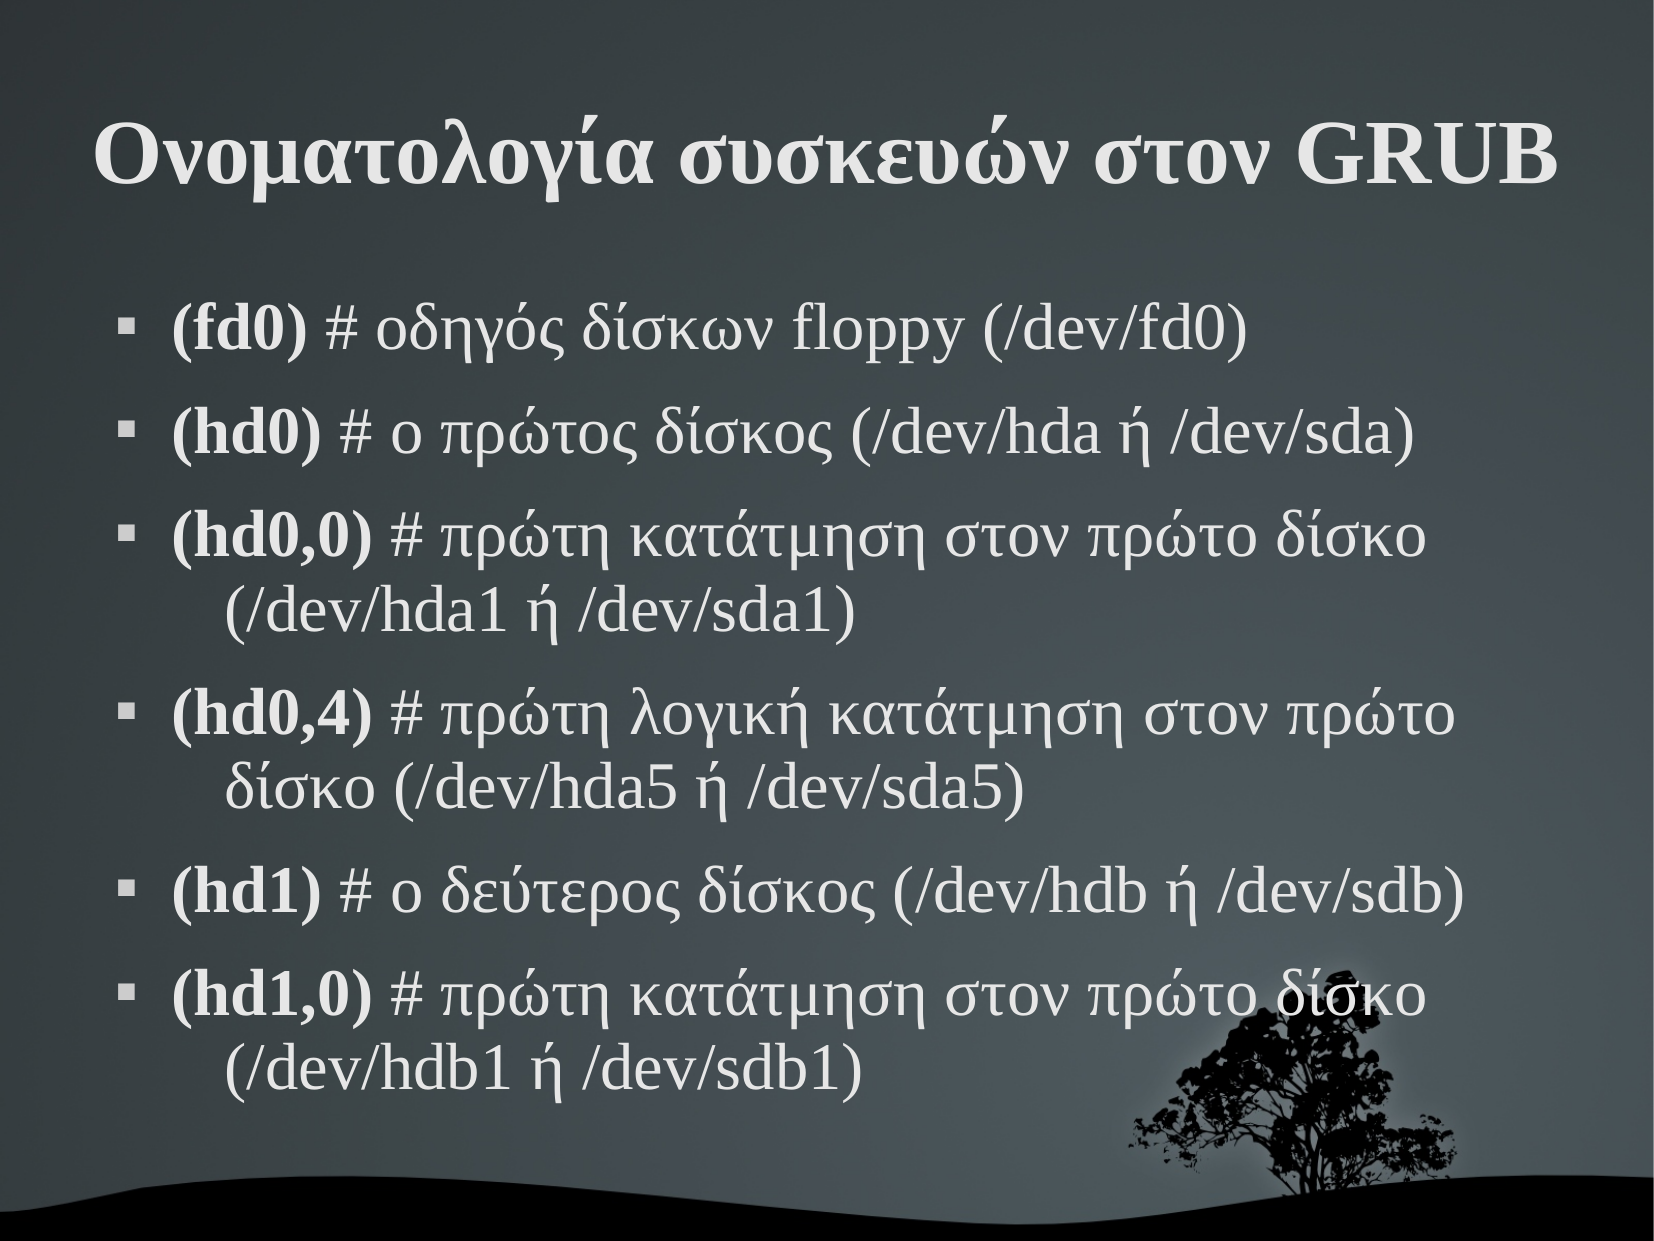

# Ονοματολογία συσκευών στον GRUB
(fd0) # οδηγός δίσκων floppy (/dev/fd0)
(hd0) # o πρώτος δίσκος (/dev/hda ή /dev/sda)
(hd0,0) # πρώτη κατάτμηση στον πρώτο δίσκο (/dev/hda1 ή /dev/sda1)
(hd0,4) # πρώτη λογική κατάτμηση στον πρώτο δίσκο (/dev/hda5 ή /dev/sda5)
(hd1) # o δεύτερος δίσκος (/dev/hdb ή /dev/sdb)
(hd1,0) # πρώτη κατάτμηση στον πρώτο δίσκο (/dev/hdb1 ή /dev/sdb1)